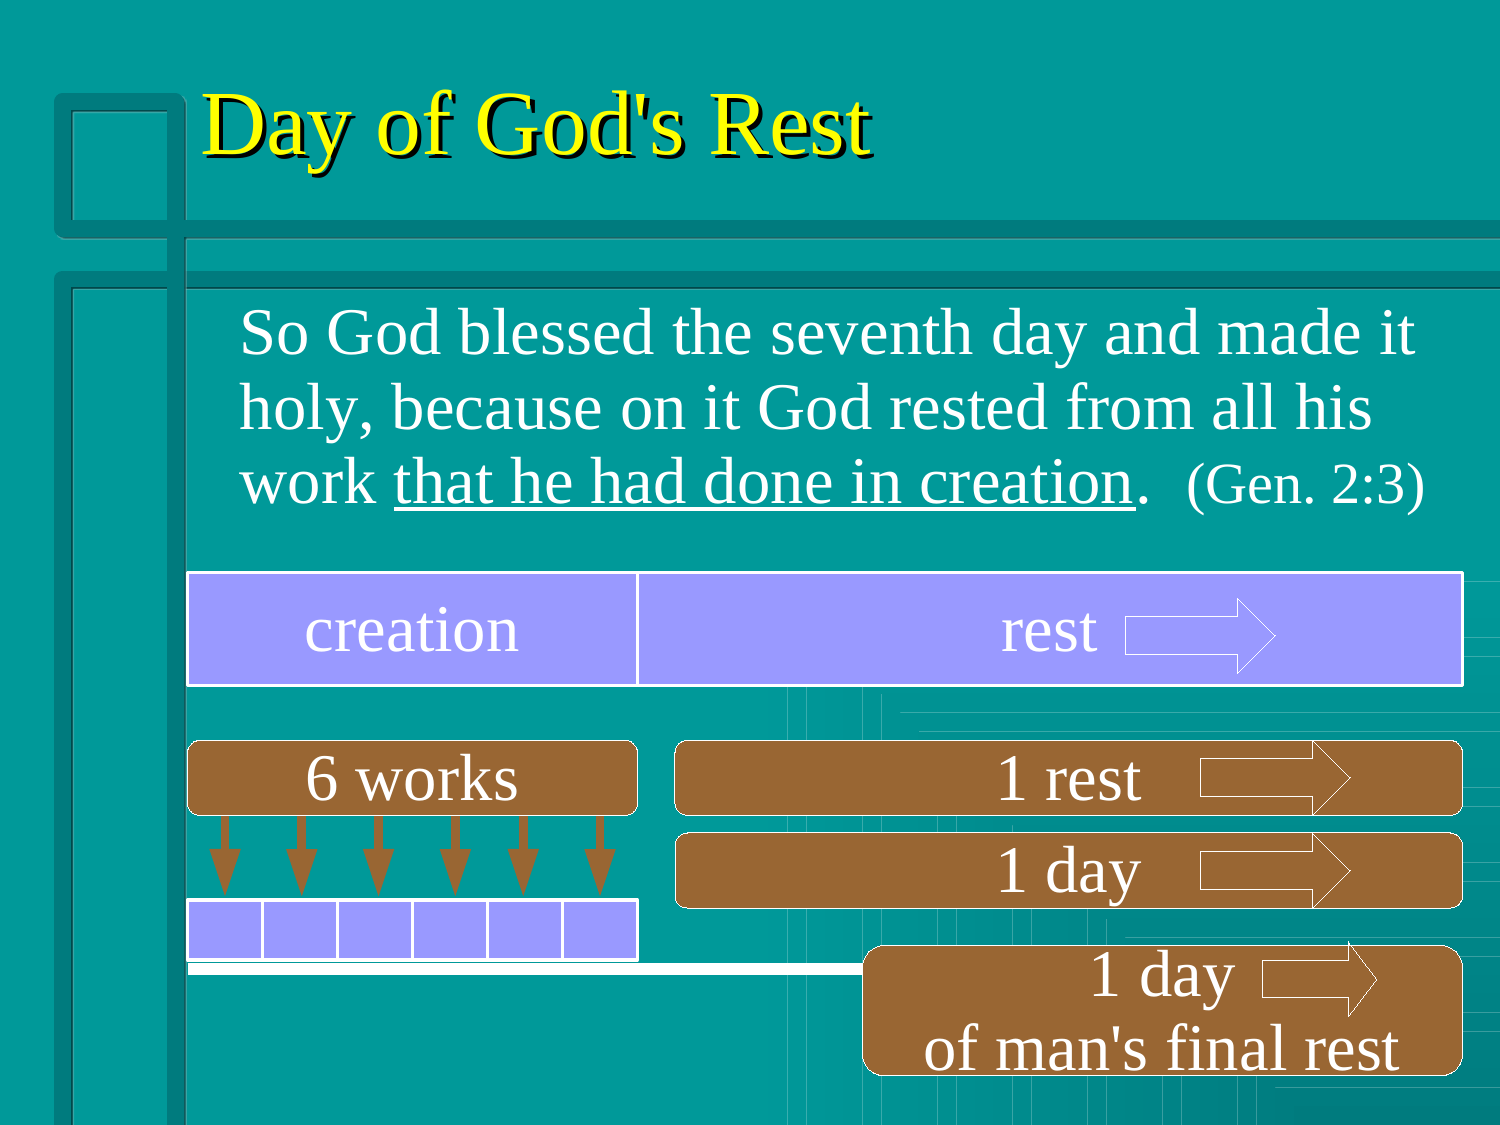

# Day of God's Rest
So God blessed the seventh day and made it holy, because on it God rested from all his work that he had done in creation. (Gen. 2:3)
creation
rest
6 works
1 rest
1 day
1 day
of man's final rest